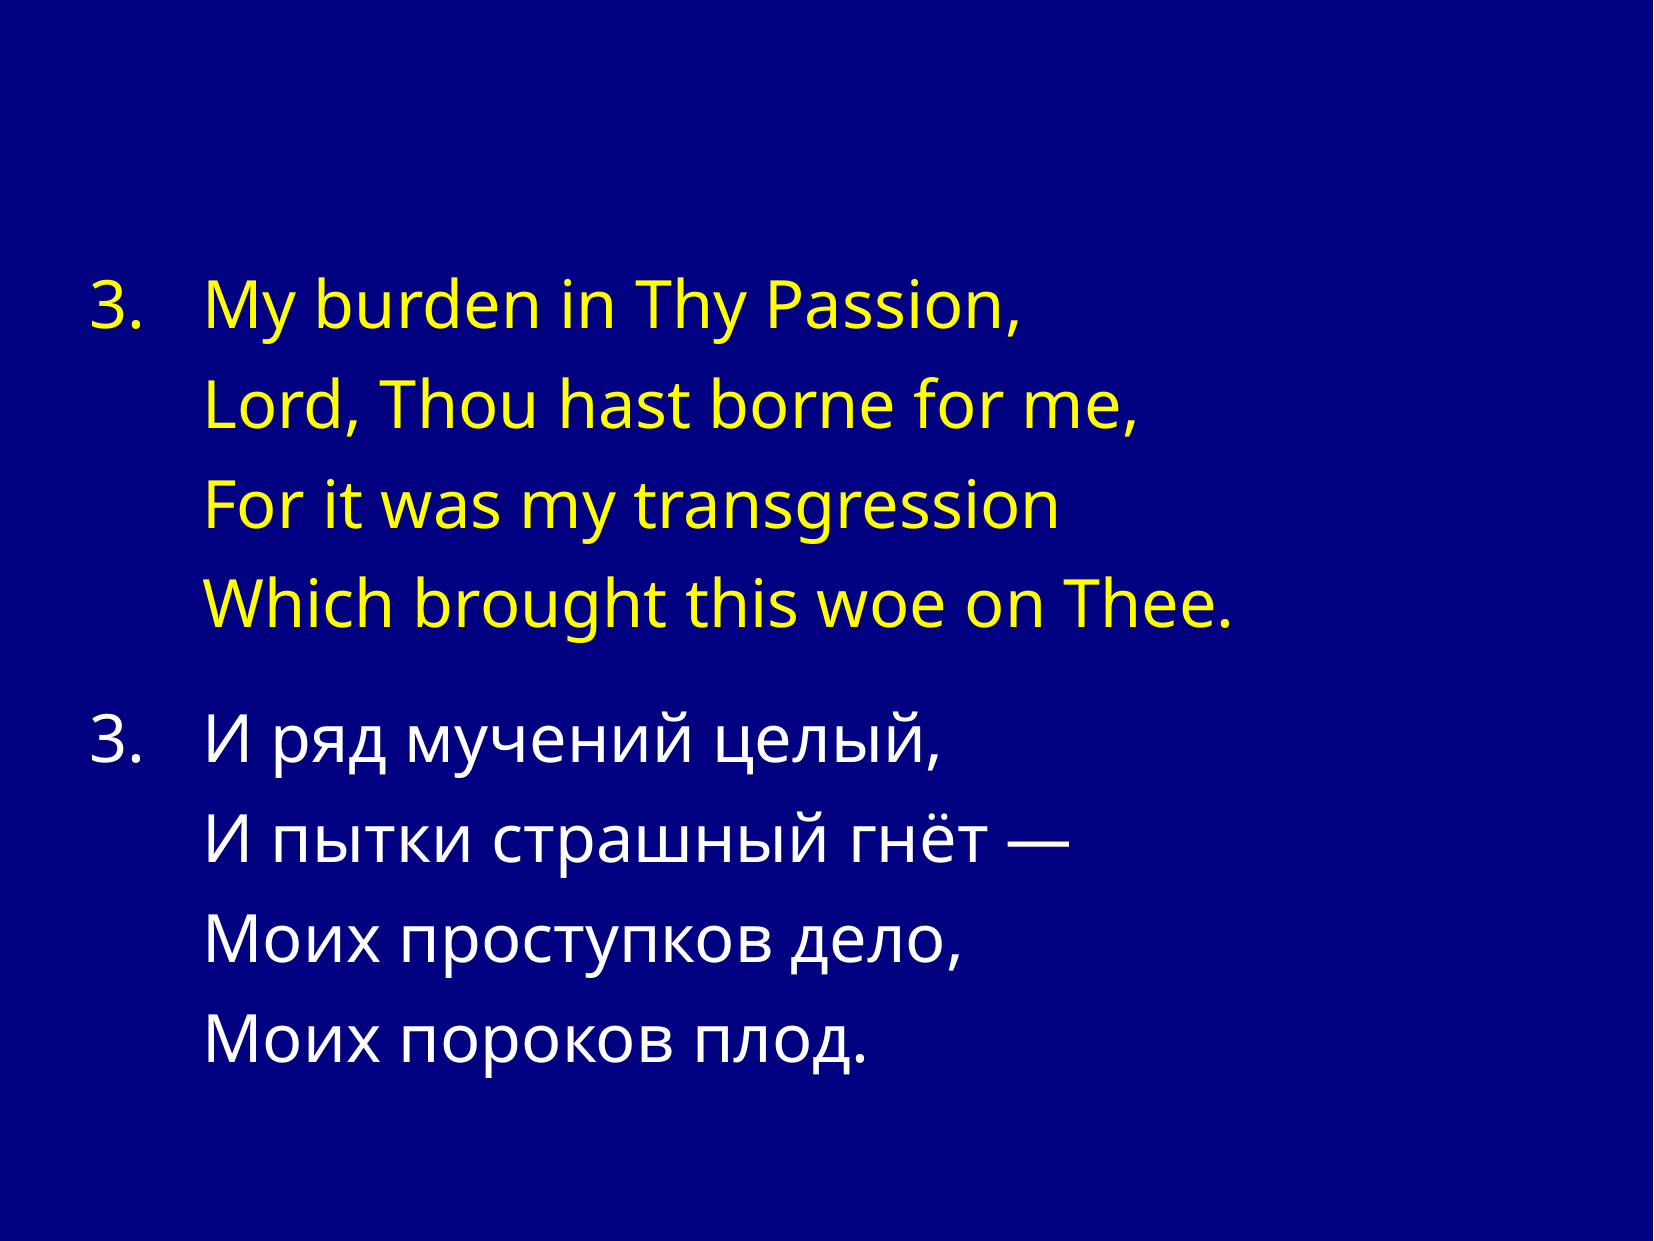

3.	My burden in Thy Passion,
	Lord, Thou hast borne for me,
	For it was my transgression
	Which brought this woe on Thee.
3.	И ряд мучений целый,
	И пытки страшный гнёт —
	Моих проступков дело,
	Моих пороков плод.